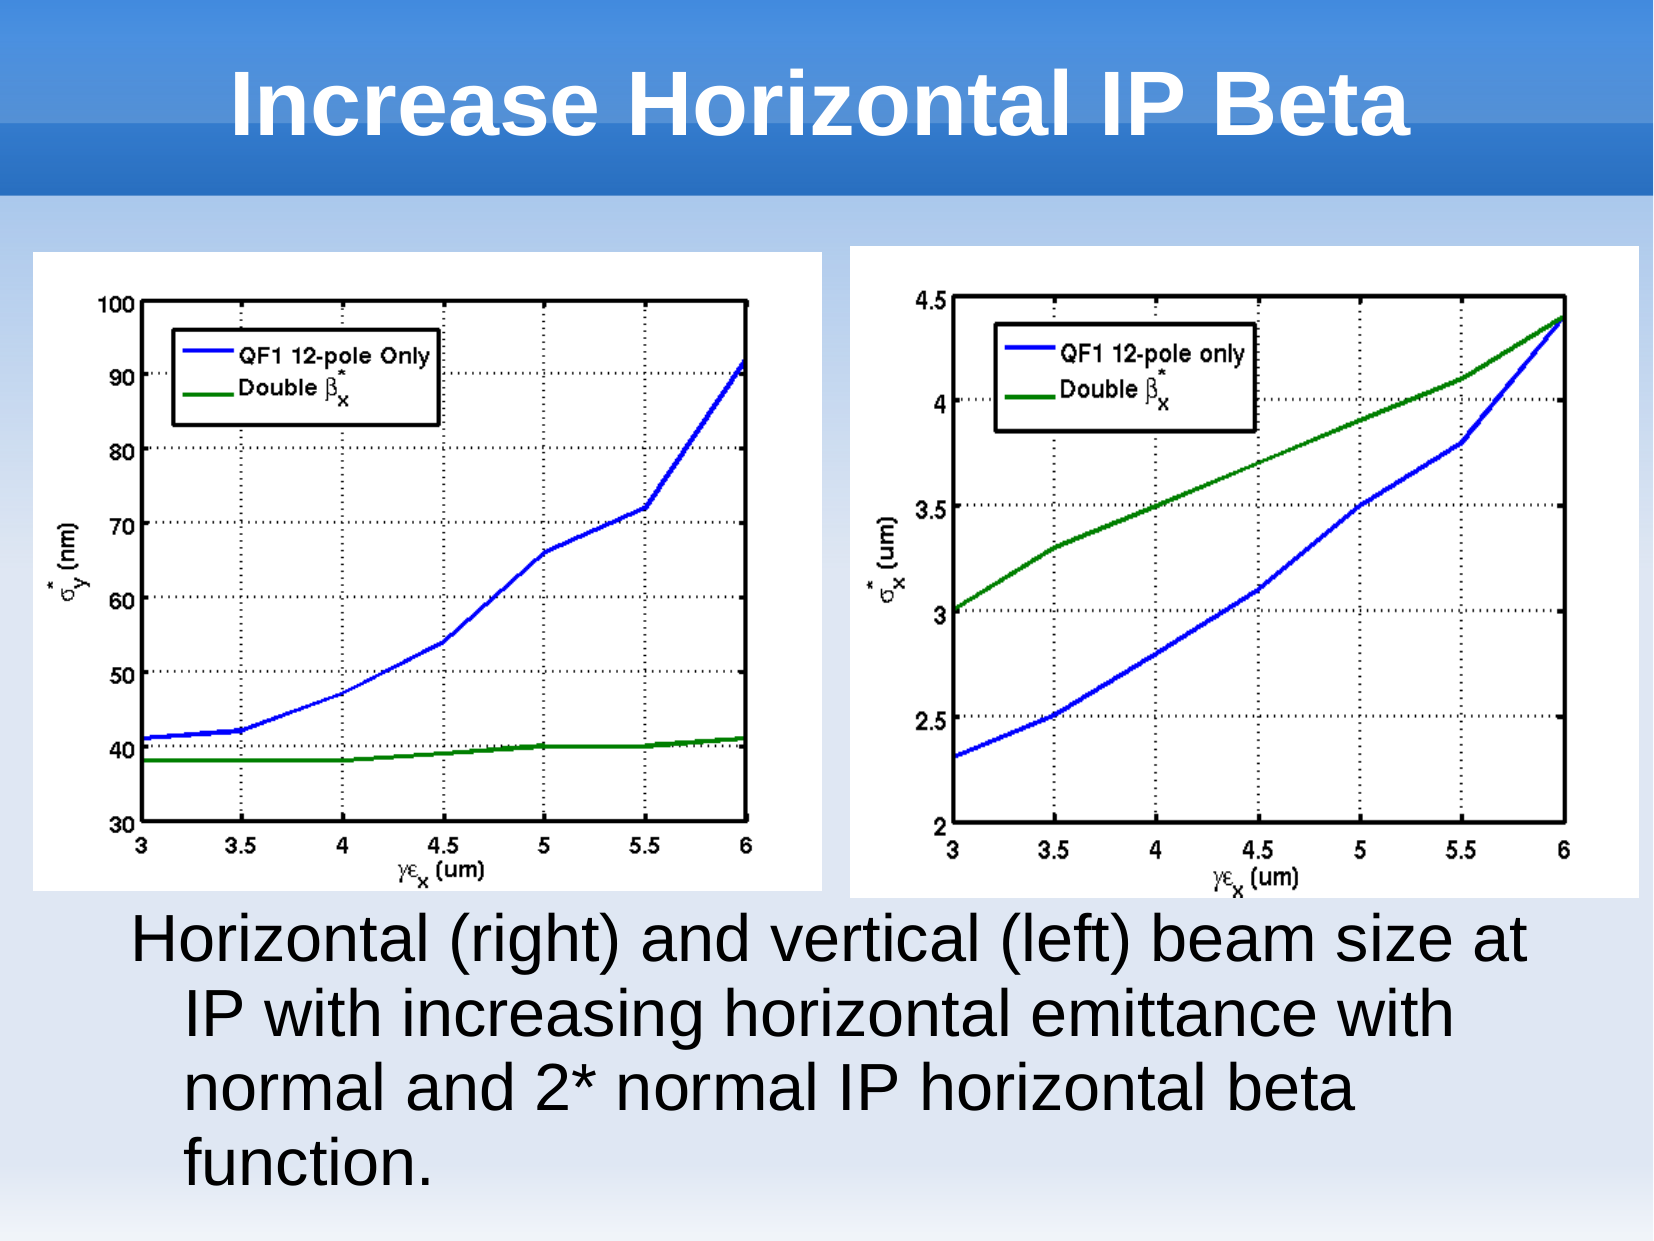

# Increase Horizontal IP Beta
Horizontal (right) and vertical (left) beam size at IP with increasing horizontal emittance with normal and 2* normal IP horizontal beta function.